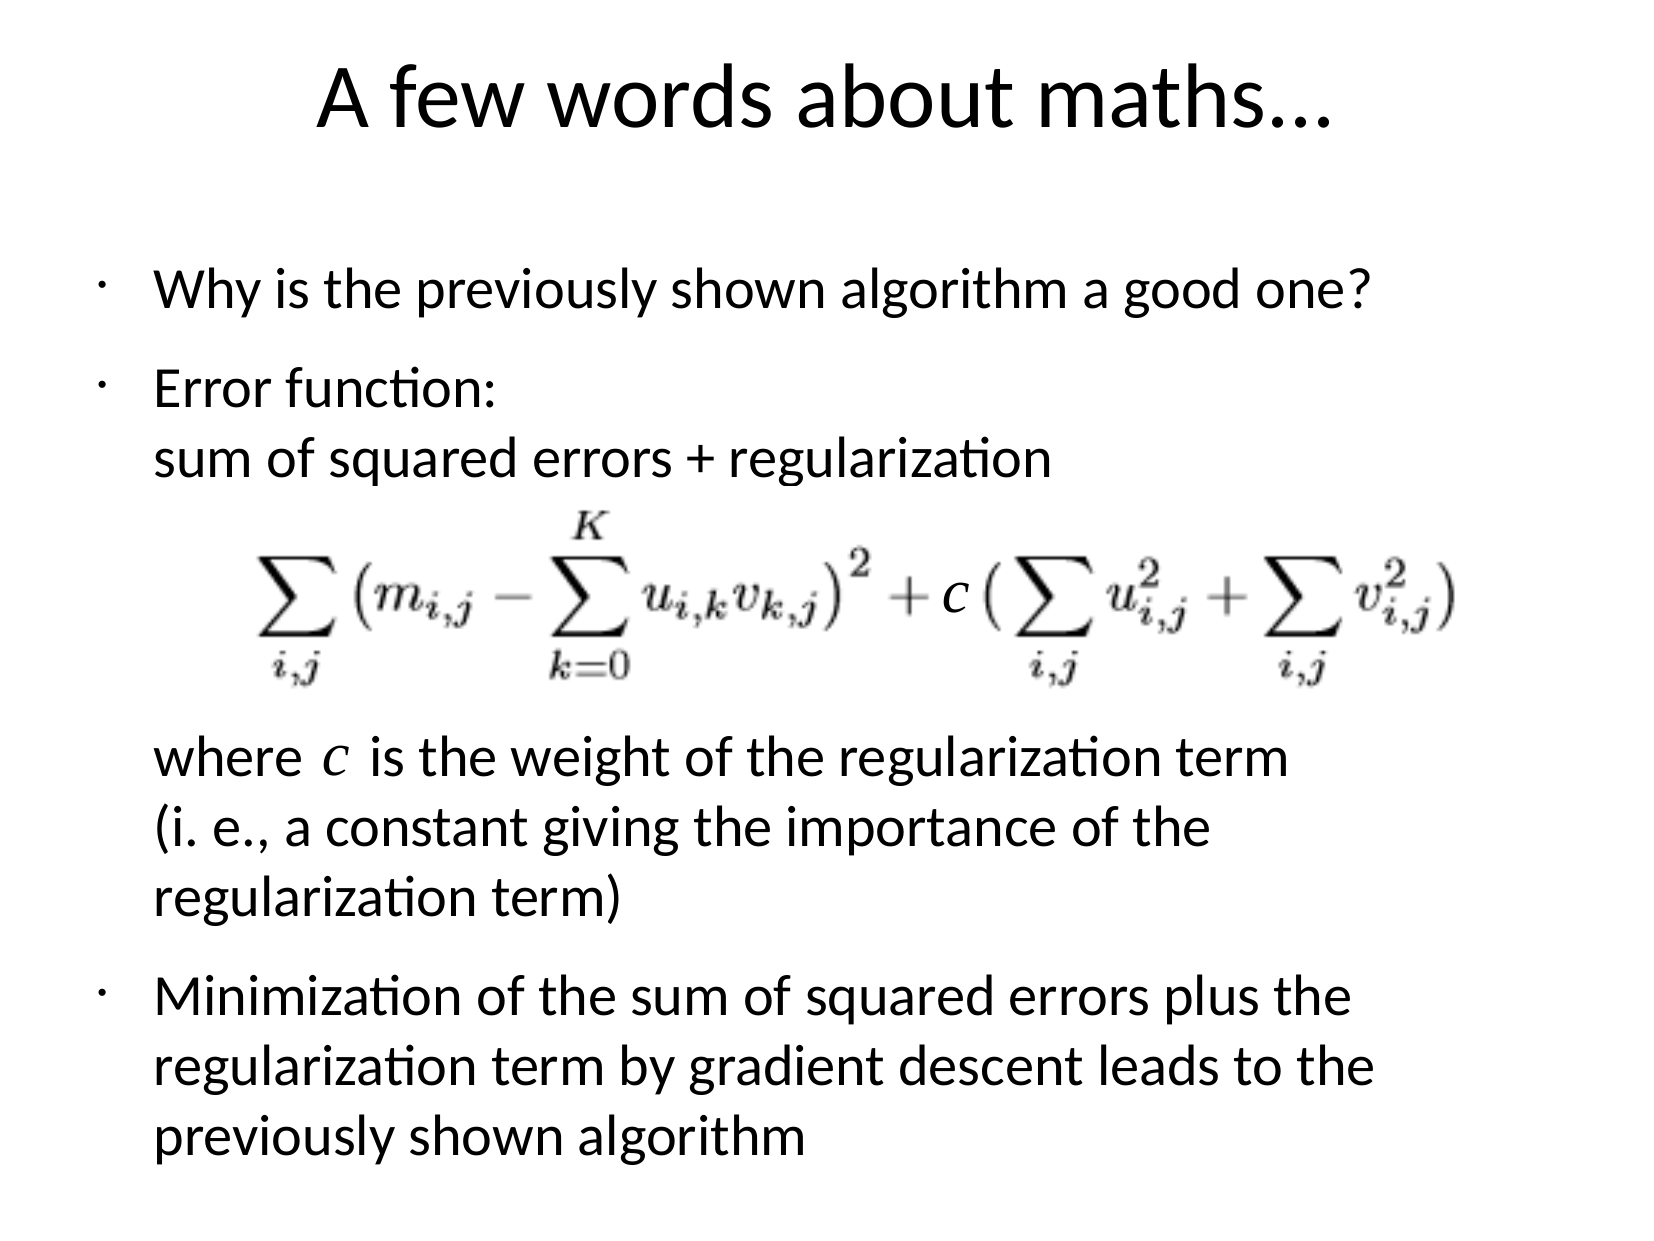

# A few words about maths...
Why is the previously shown algorithm a good one?
Error function:
sum of squared errors + regularization
where is the weight of the regularization term
(i. e., a constant giving the importance of the
regularization term)
Minimization of the sum of squared errors plus the regularization term by gradient descent leads to the previously shown algorithm
c
c